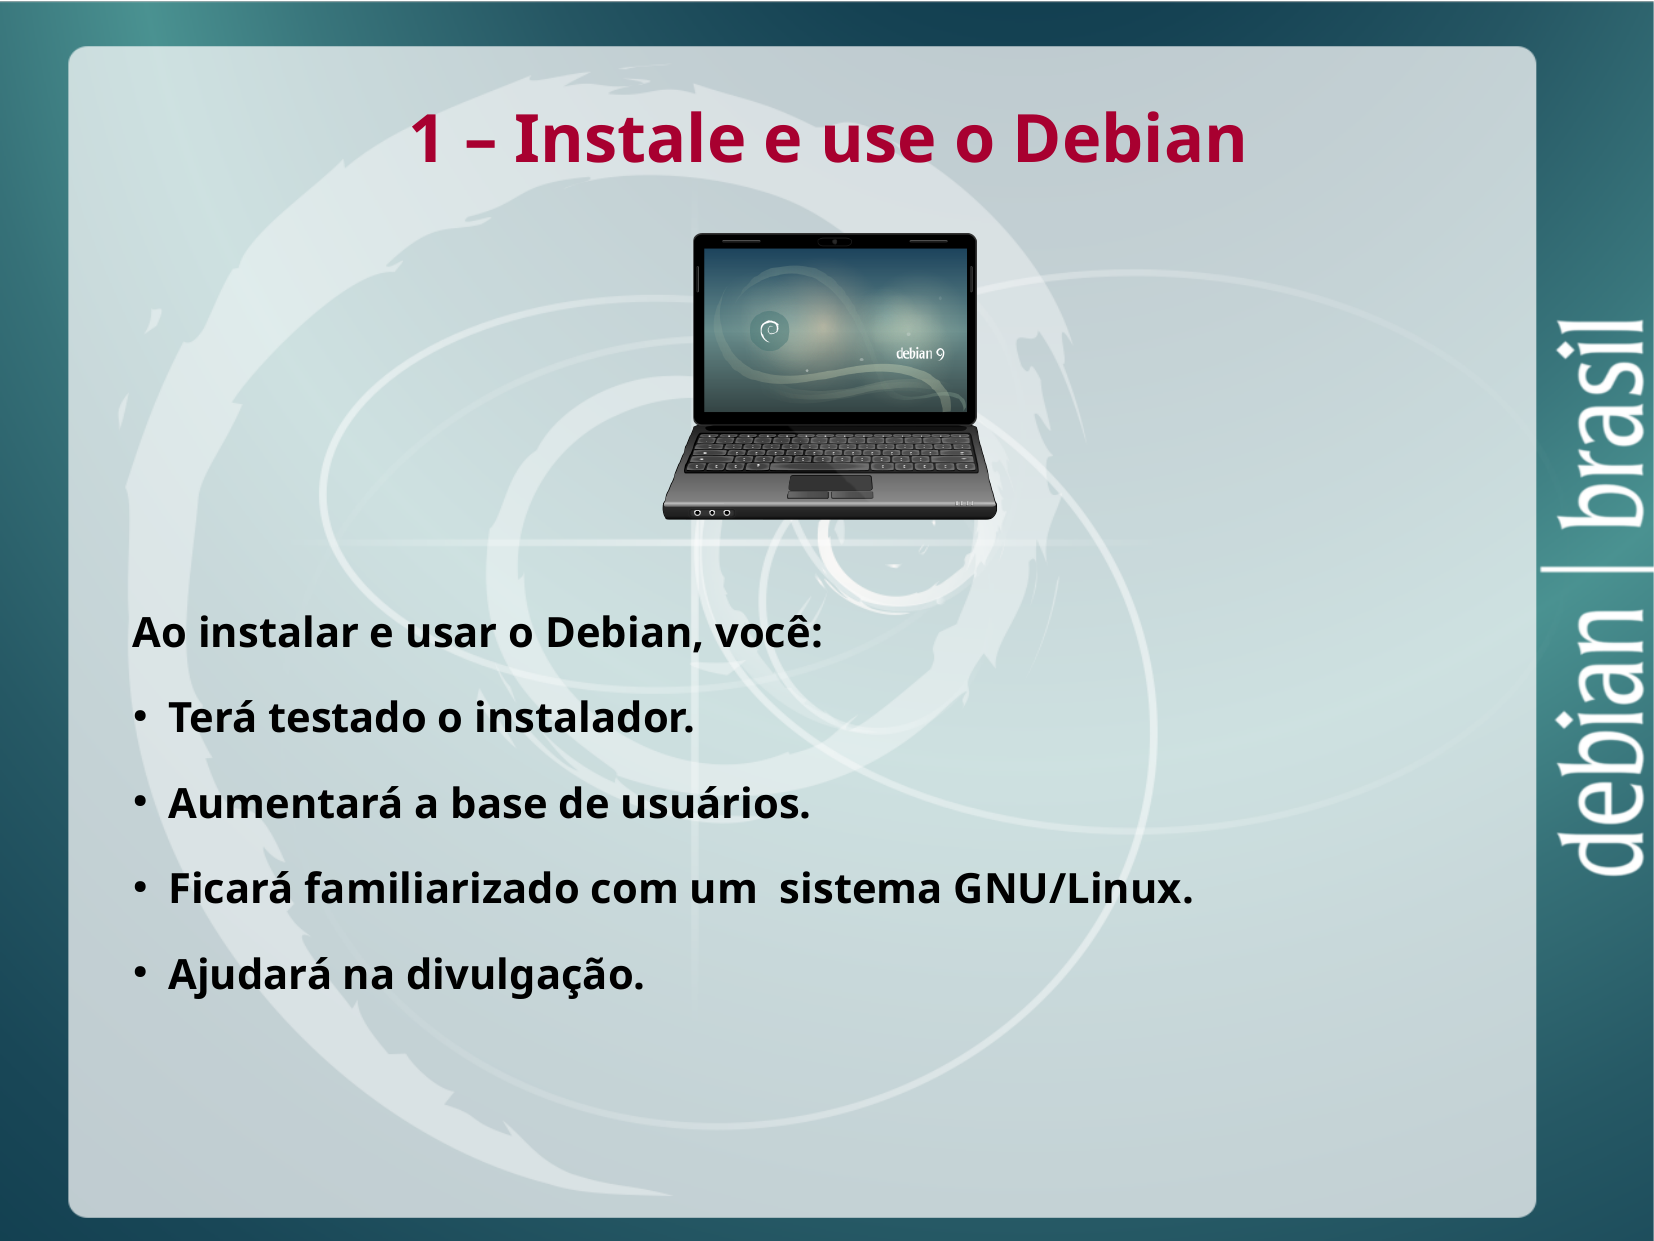

1 – Instale e use o Debian
Ao instalar e usar o Debian, você:
Terá testado o instalador.
Aumentará a base de usuários.
Ficará familiarizado com um sistema GNU/Linux.
Ajudará na divulgação.